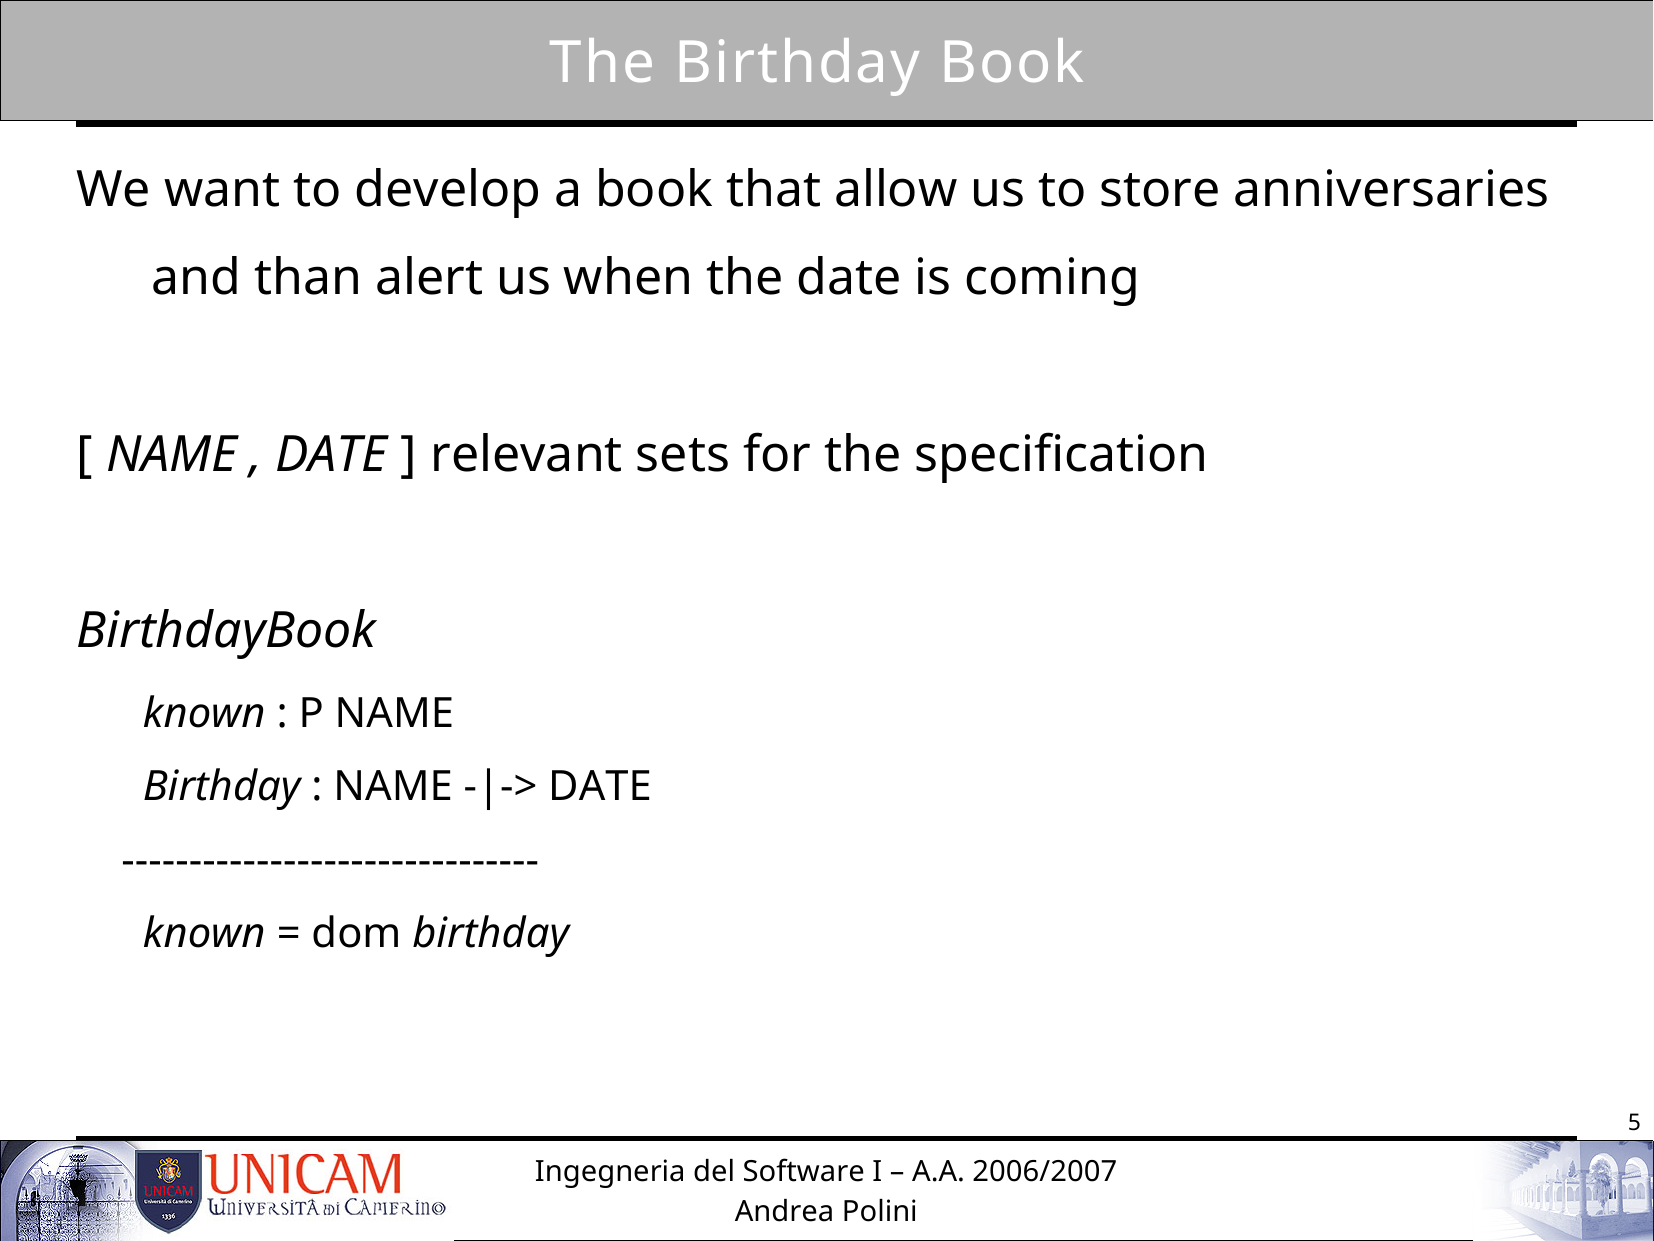

# The Birthday Book
We want to develop a book that allow us to store anniversaries and than alert us when the date is coming
[ NAME , DATE ] relevant sets for the specification
BirthdayBook
 known : P NAME
 Birthday : NAME -|-> DATE
-------------------------------
 known = dom birthday
5